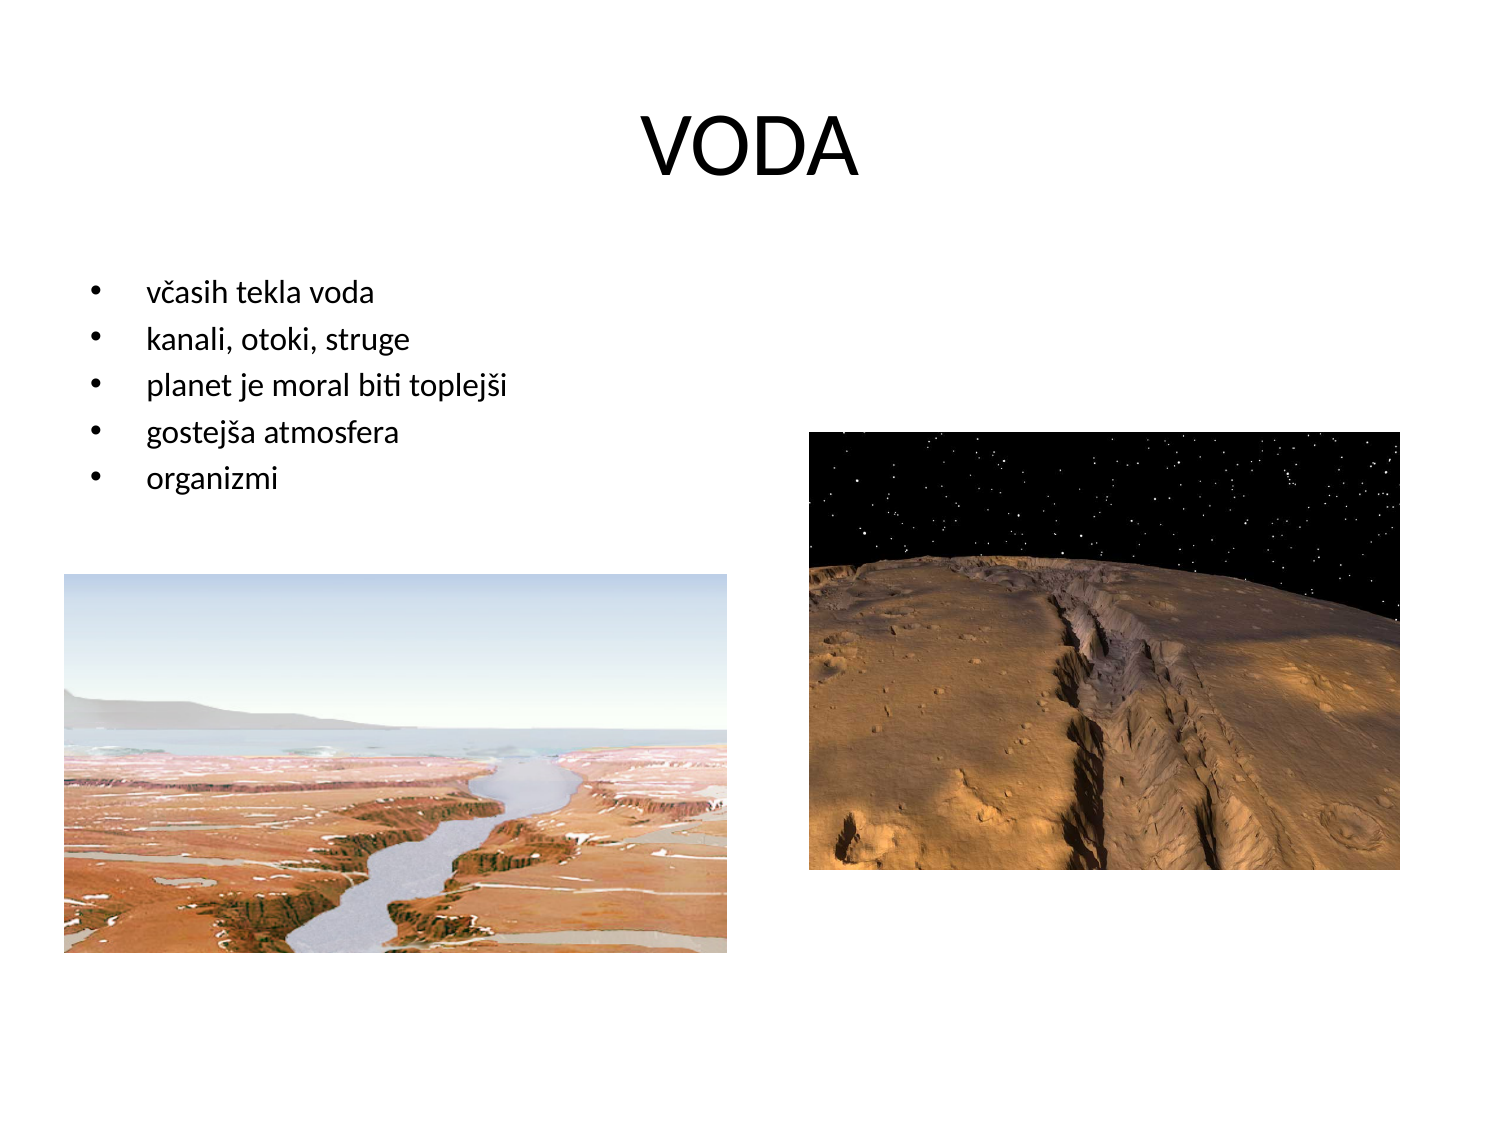

# VODA
včasih tekla voda
kanali, otoki, struge
planet je moral biti toplejši
gostejša atmosfera
organizmi